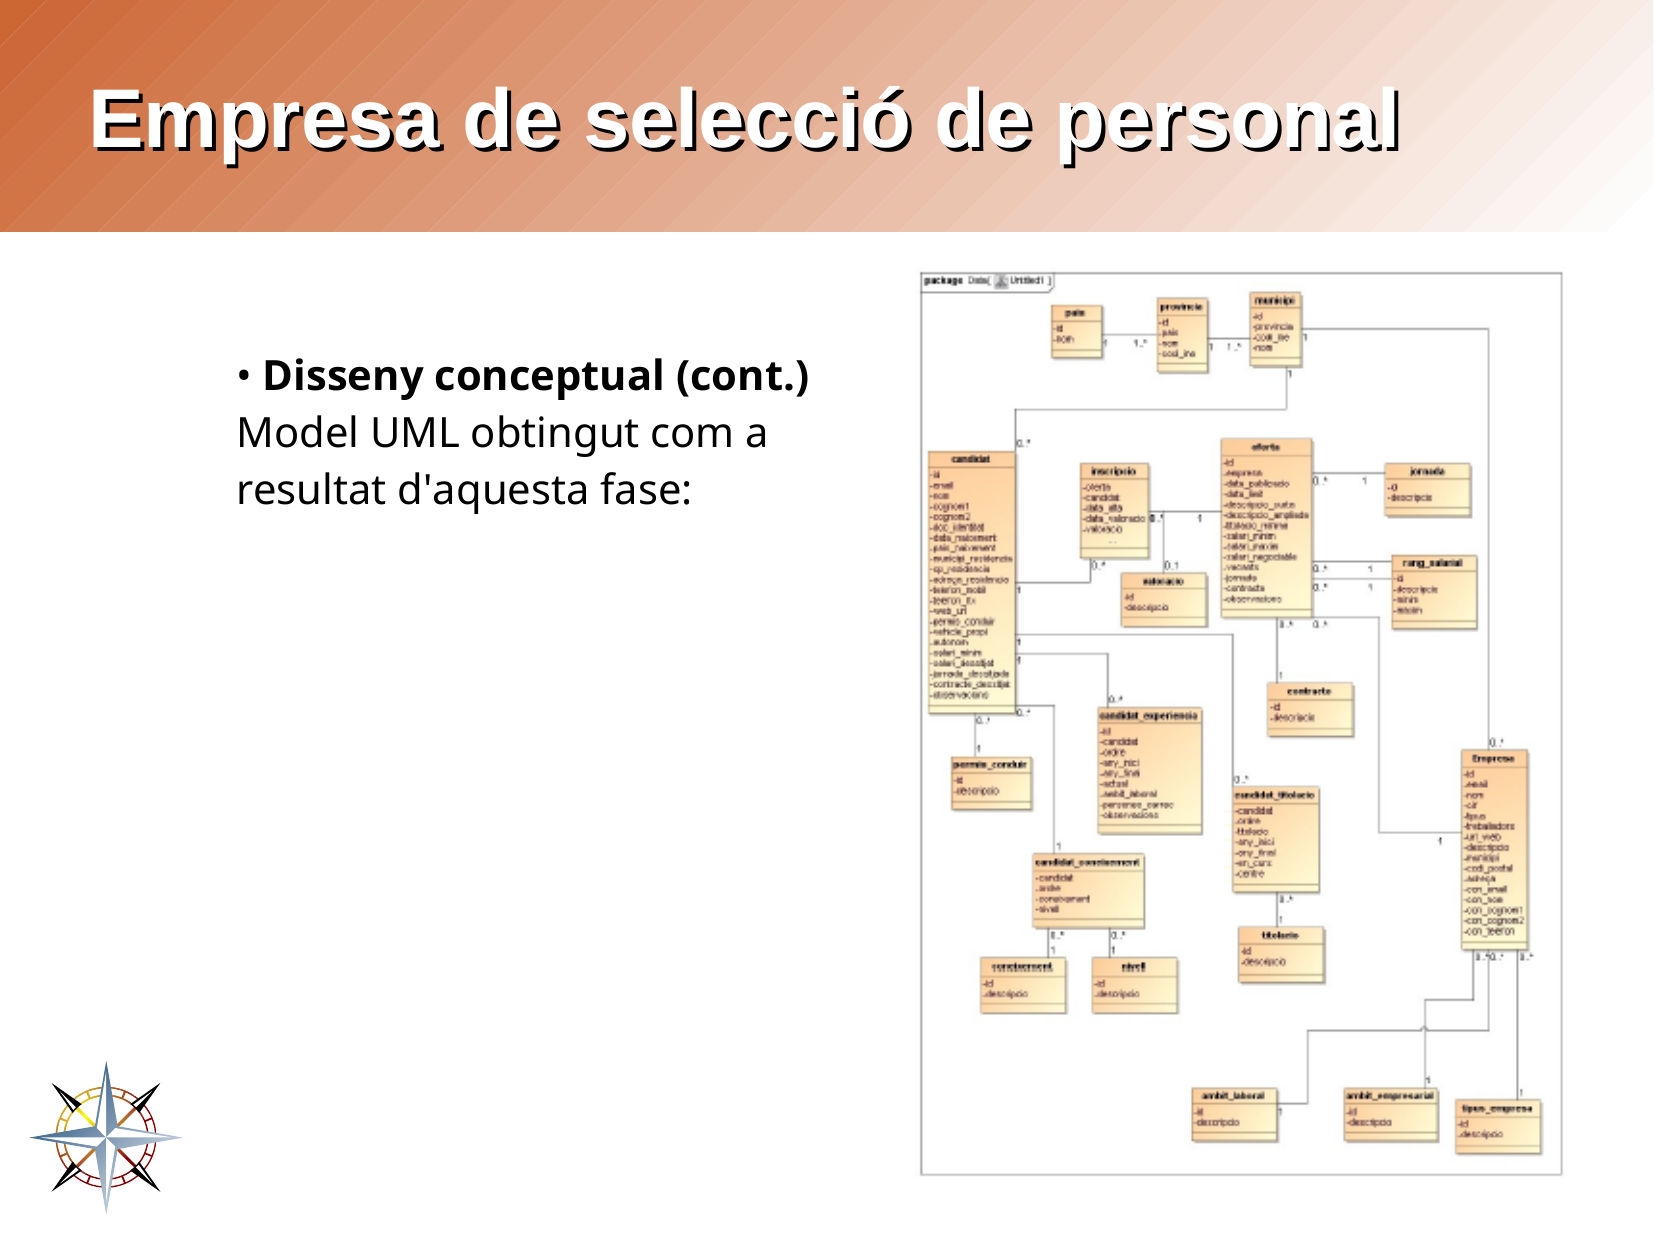

# Empresa de selecció de personal
• Disseny conceptual (cont.)
Model UML obtingut com a
resultat d'aquesta fase: